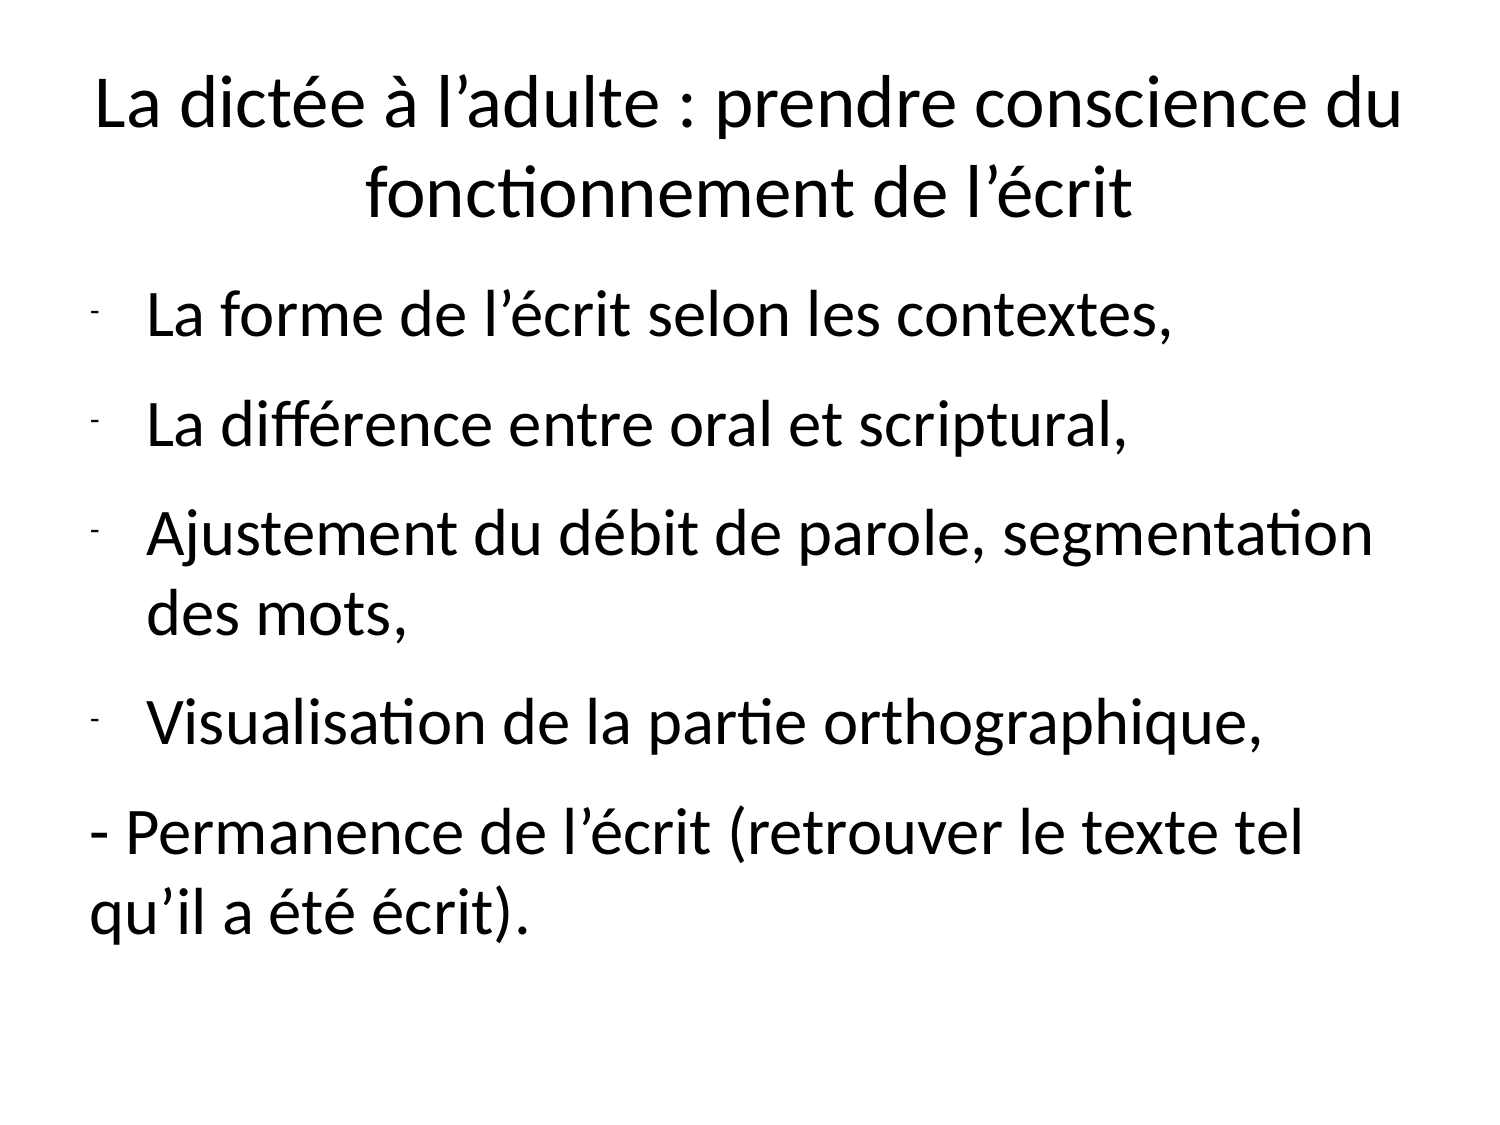

# La dictée à l’adulte : prendre conscience du fonctionnement de l’écrit
La forme de l’écrit selon les contextes,
La différence entre oral et scriptural,
Ajustement du débit de parole, segmentation des mots,
Visualisation de la partie orthographique,
- Permanence de l’écrit (retrouver le texte tel qu’il a été écrit).